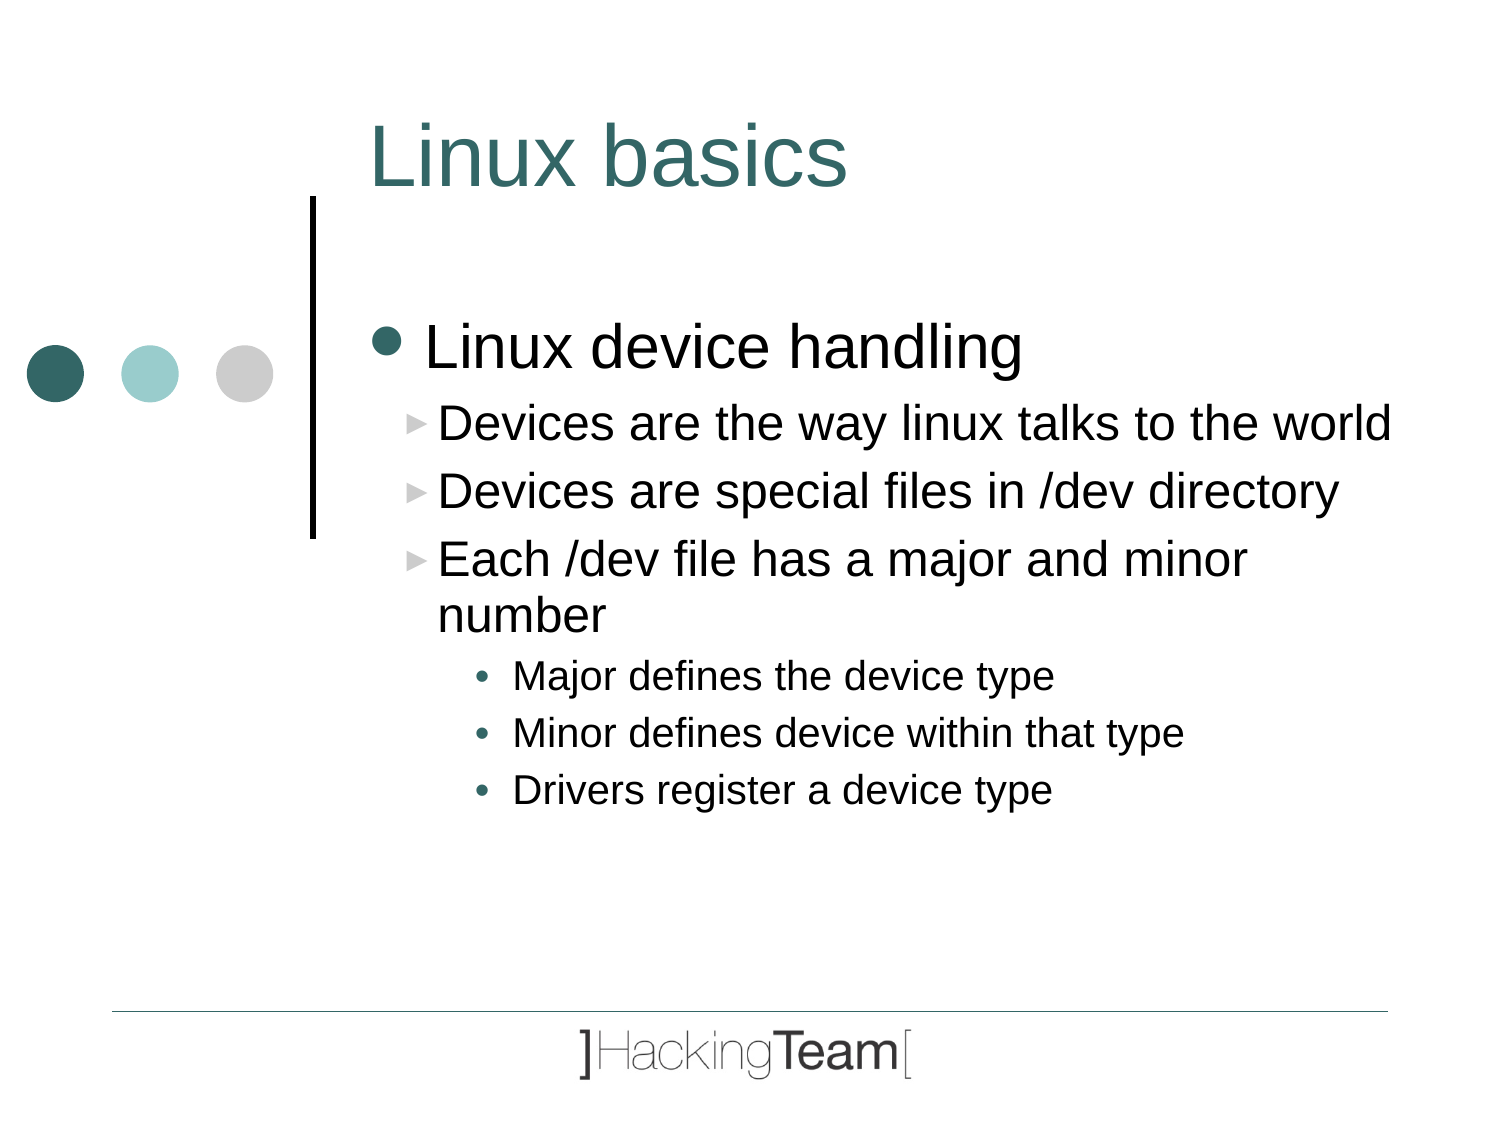

# Linux basics
Linux device handling
Devices are the way linux talks to the world
Devices are special files in /dev directory
Each /dev file has a major and minor number
Major defines the device type
Minor defines device within that type
Drivers register a device type